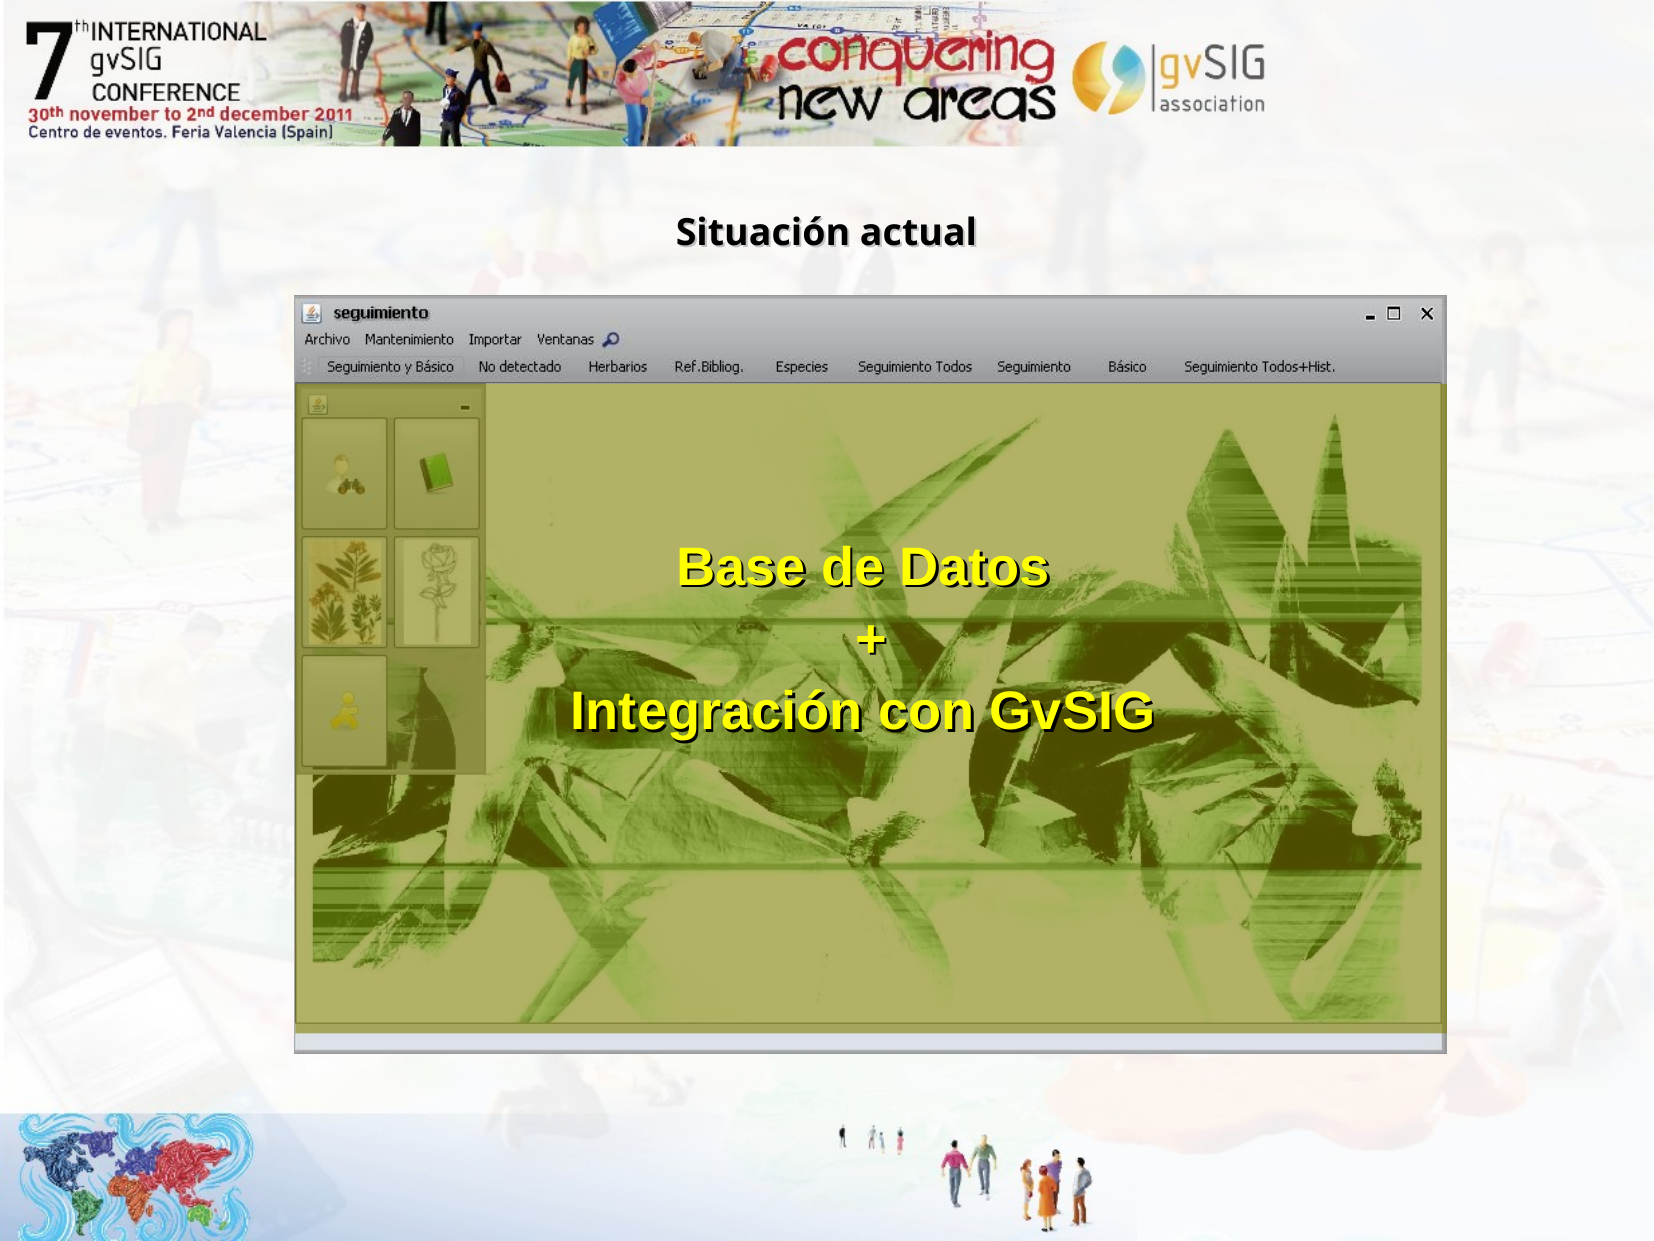

Situación actual
Base de Datos
+
Integración con GvSIG